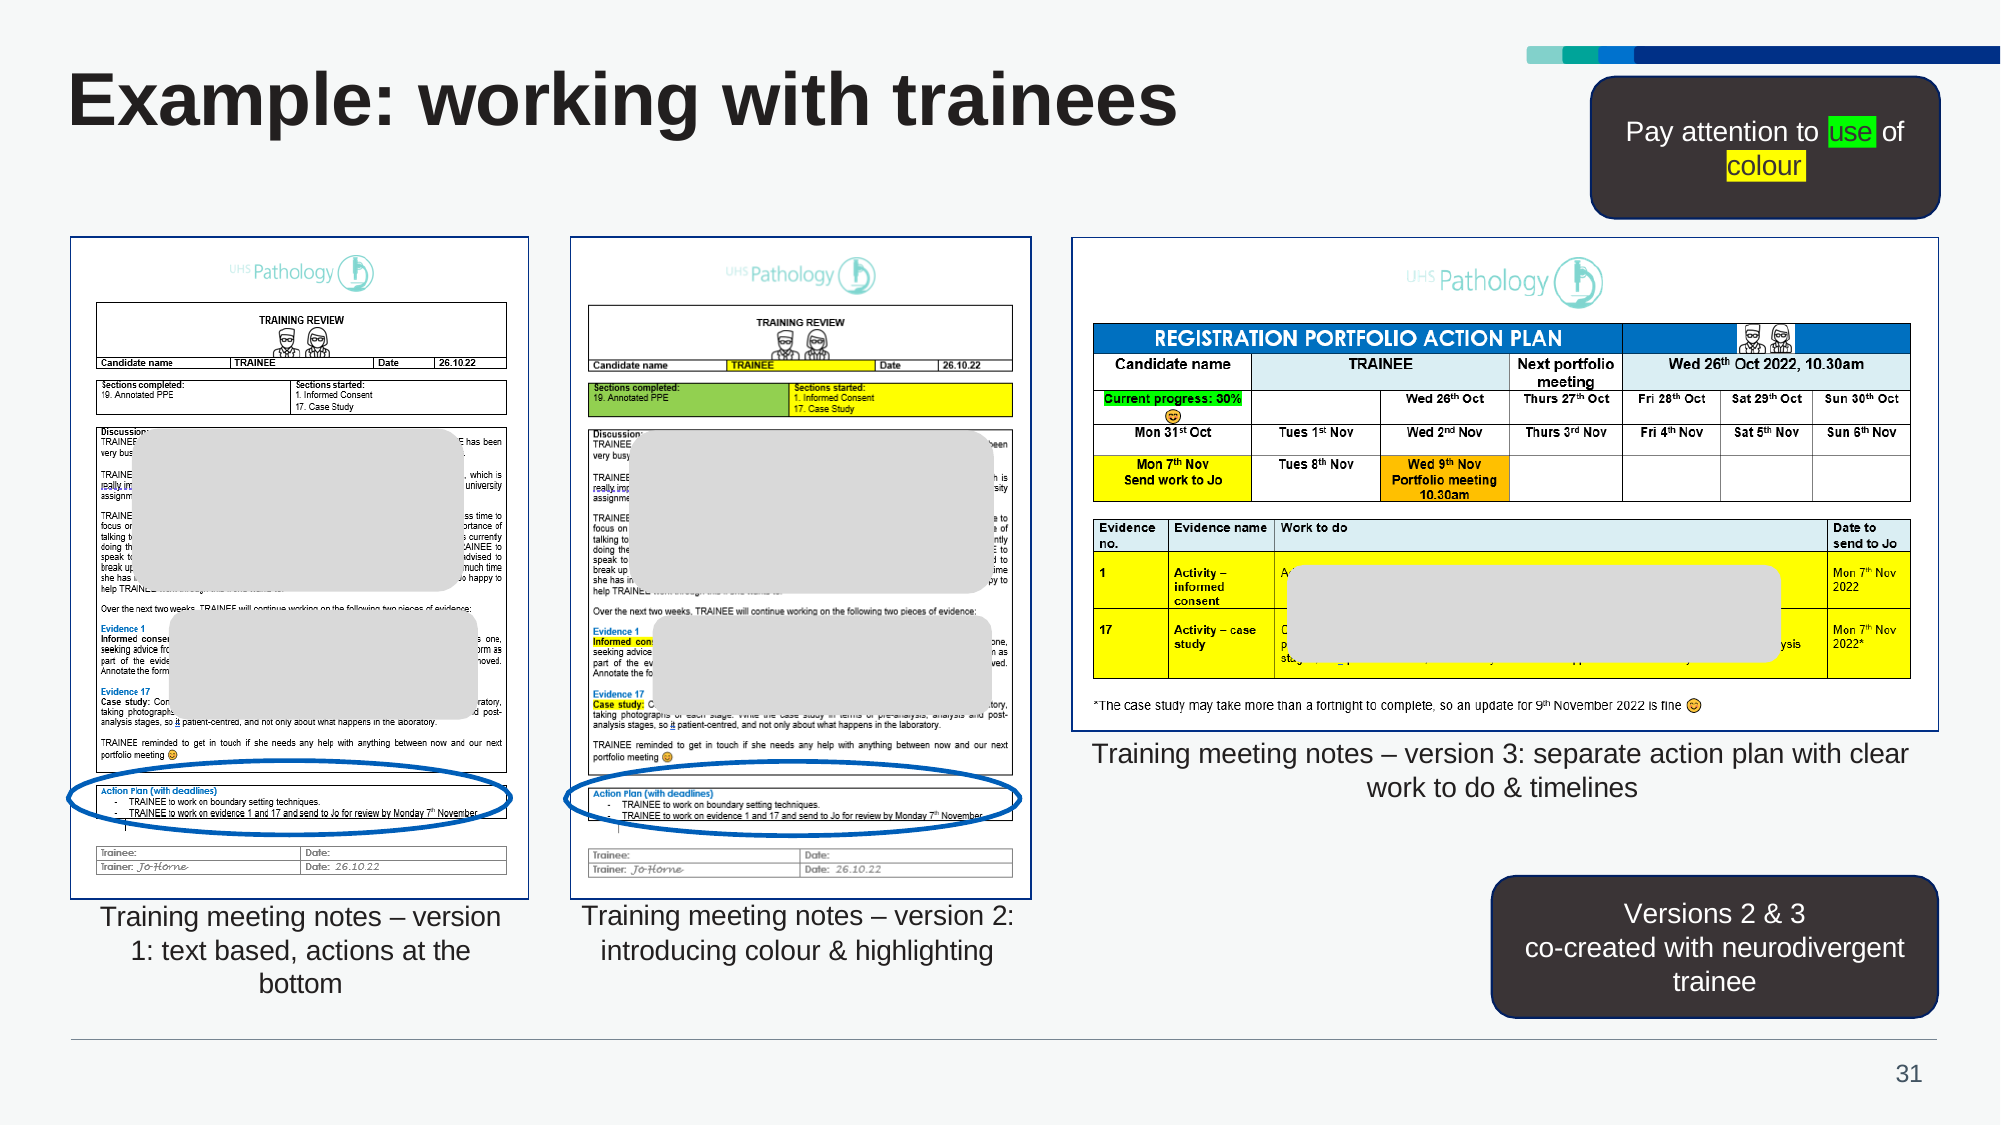

# Example: working with trainees
Pay attention to
of
use
colour
Training meeting notes – version 3: separate action plan with clear work to do & timelines
Versions 2 & 3
co-created with neurodivergent
trainee
Training meeting notes – version 2: introducing colour & highlighting
Training meeting notes – version 1: text based, actions at the bottom
23